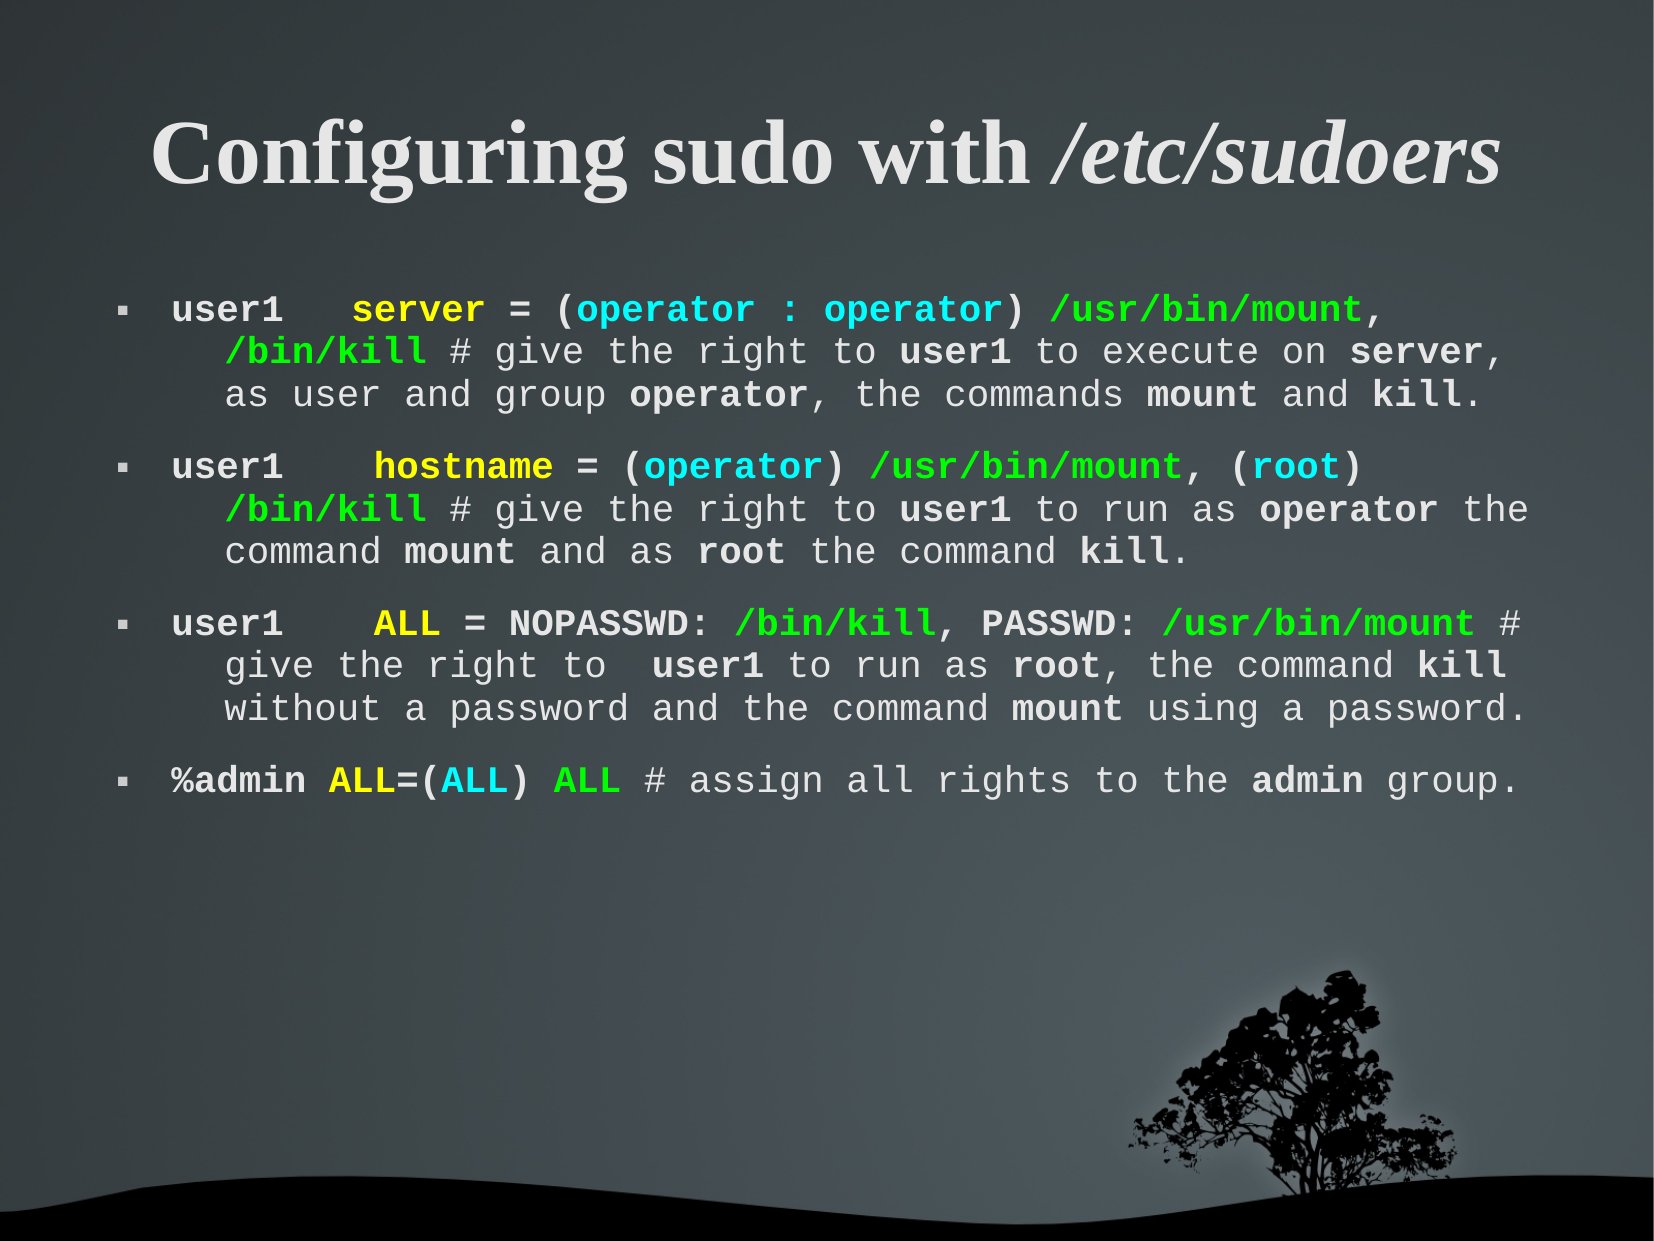

Configuring sudo with /etc/sudoers
# user1 server = (operator : operator) /usr/bin/mount, /bin/kill # give the right to user1 to execute on server, as user and group operator, the commands mount and kill.
user1 hostname = (operator) /usr/bin/mount, (root) /bin/kill # give the right to user1 to run as operator the command mount and as root the command kill.
user1 ALL = NOPASSWD: /bin/kill, PASSWD: /usr/bin/mount # give the right to user1 to run as root, the command kill without a password and the command mount using a password.
%admin ALL=(ALL) ALL # assign all rights to the admin group.